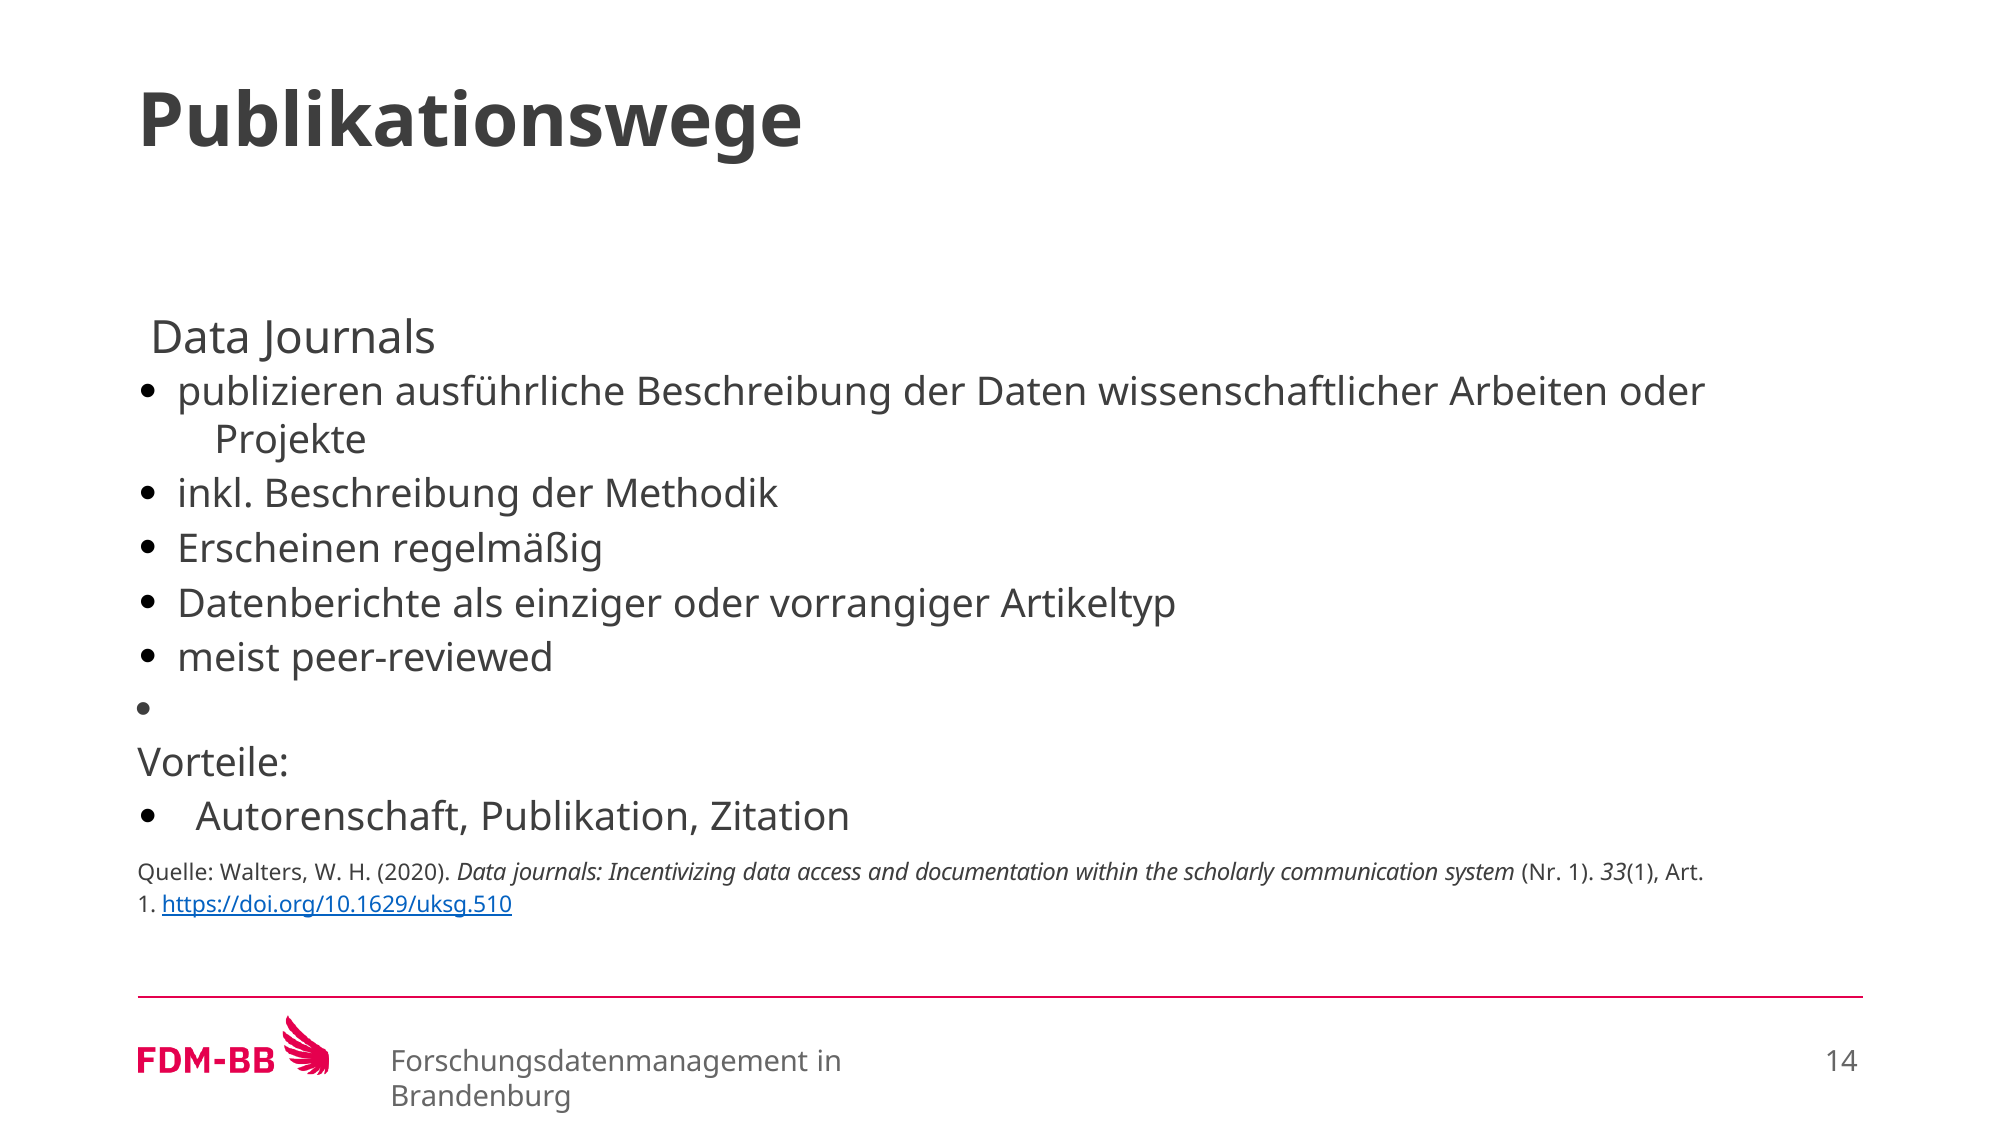

# Publikationswege
Data Journals
publizieren ausführliche Beschreibung der Daten wissenschaftlicher Arbeiten oder Projekte
inkl. Beschreibung der Methodik
Erscheinen regelmäßig
Datenberichte als einziger oder vorrangiger Artikeltyp
meist peer-reviewed
Vorteile:
Autorenschaft, Publikation, Zitation
Quelle: Walters, W. H. (2020). Data journals: Incentivizing data access and documentation within the scholarly communication system (Nr. 1). 33(1), Art. 1. https://doi.org/10.1629/uksg.510
Forschungsdatenmanagement in Brandenburg
14